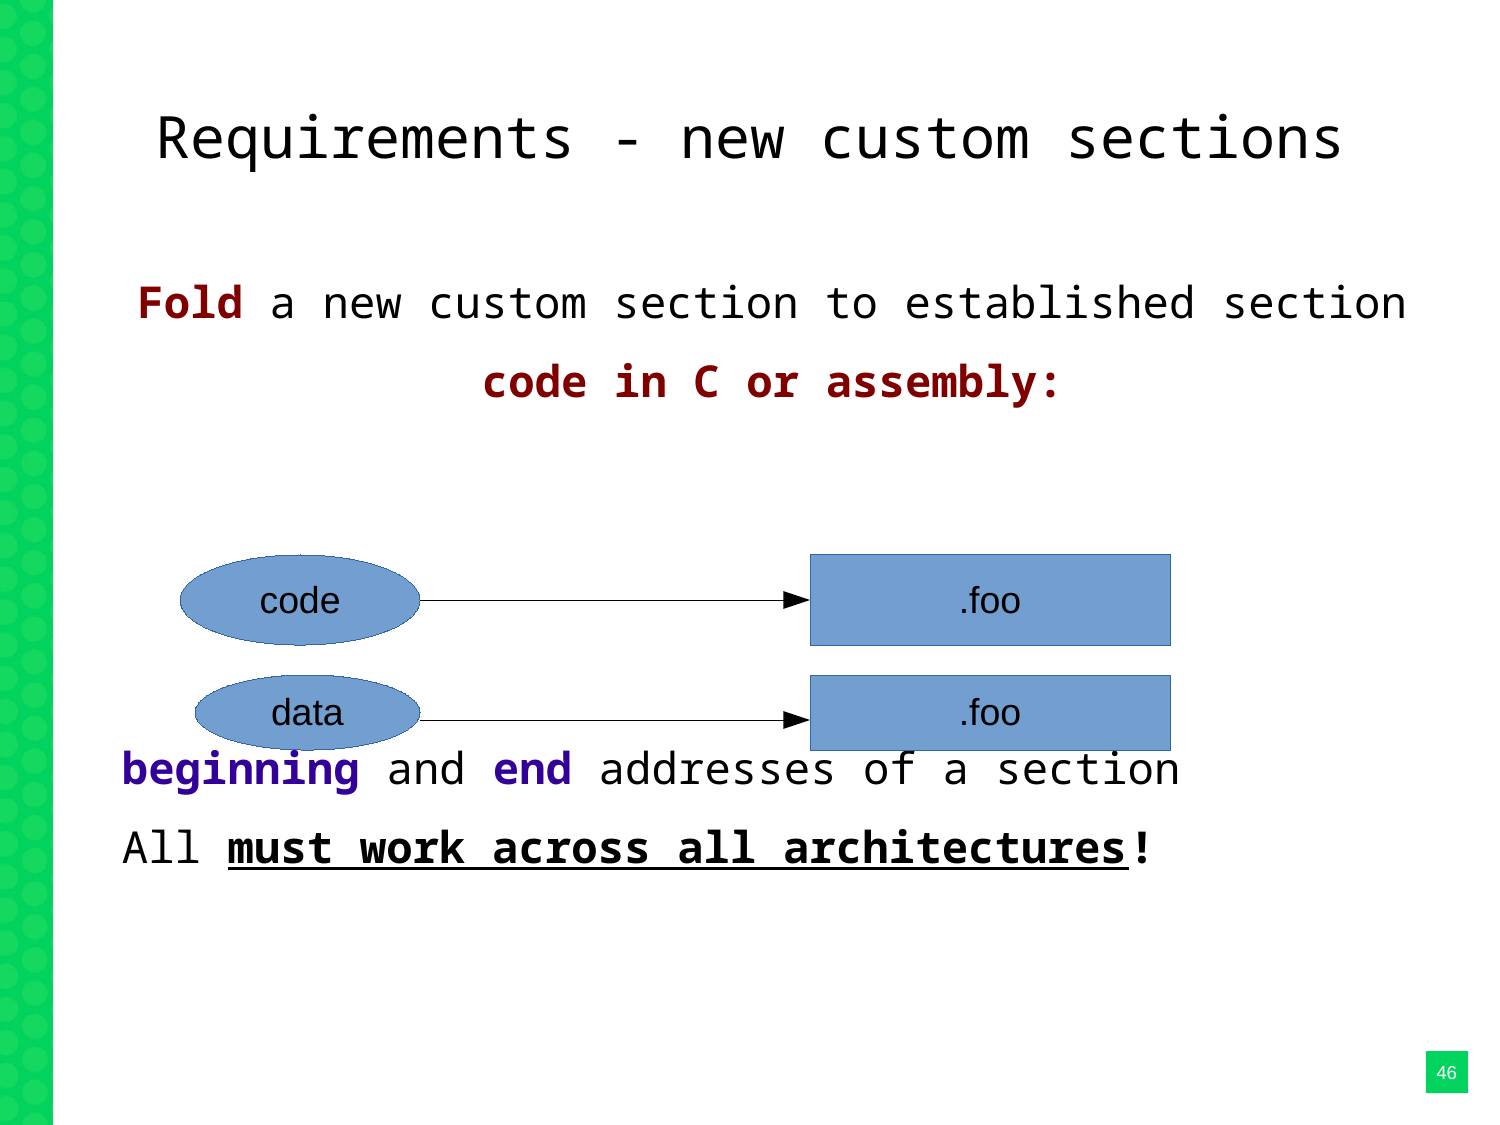

# Requirements - new custom sections
Fold a new custom section to established section
code in C or assembly:
beginning and end addresses of a section
All must work across all architectures!
code
.foo
data
.foo